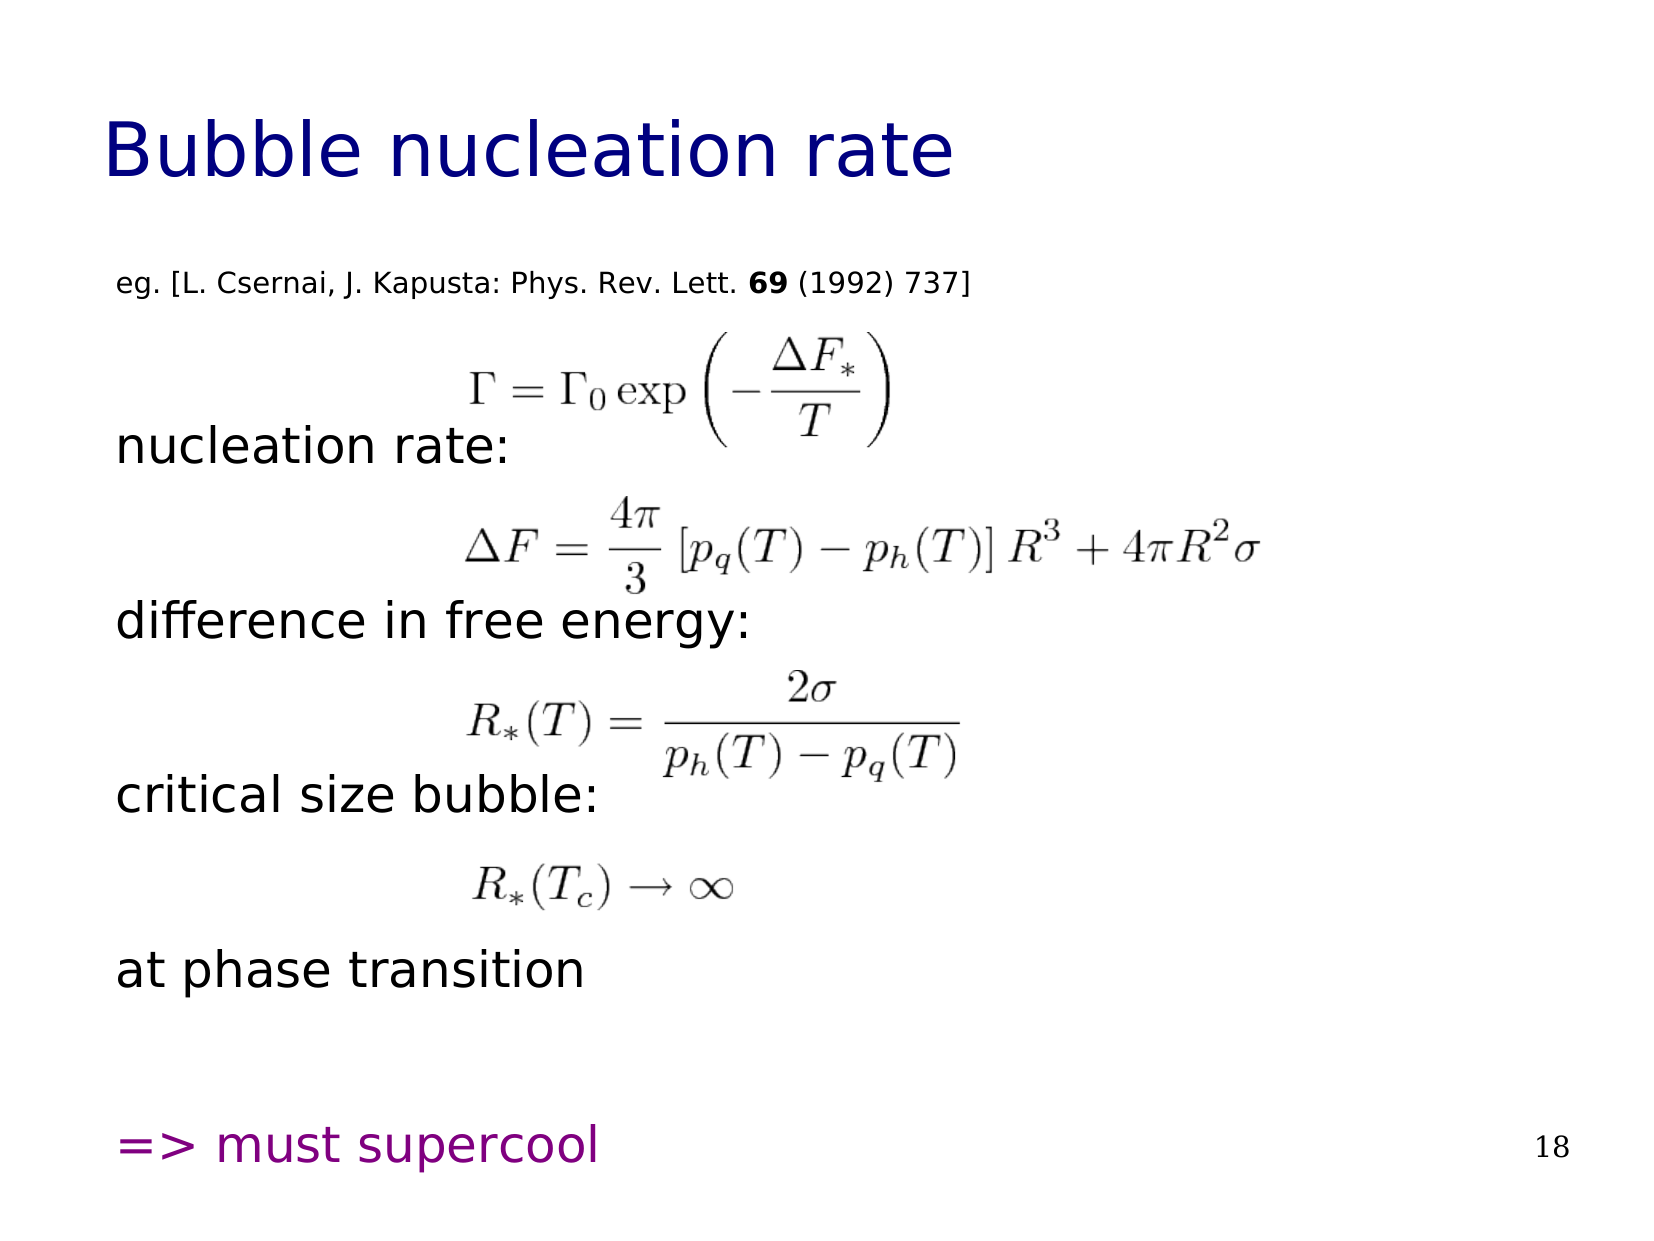

Bubble nucleation rate
# eg. [L. Csernai, J. Kapusta: Phys. Rev. Lett. 69 (1992) 737]
nucleation rate:
difference in free energy:
critical size bubble:
at phase transition
=> must supercool
18